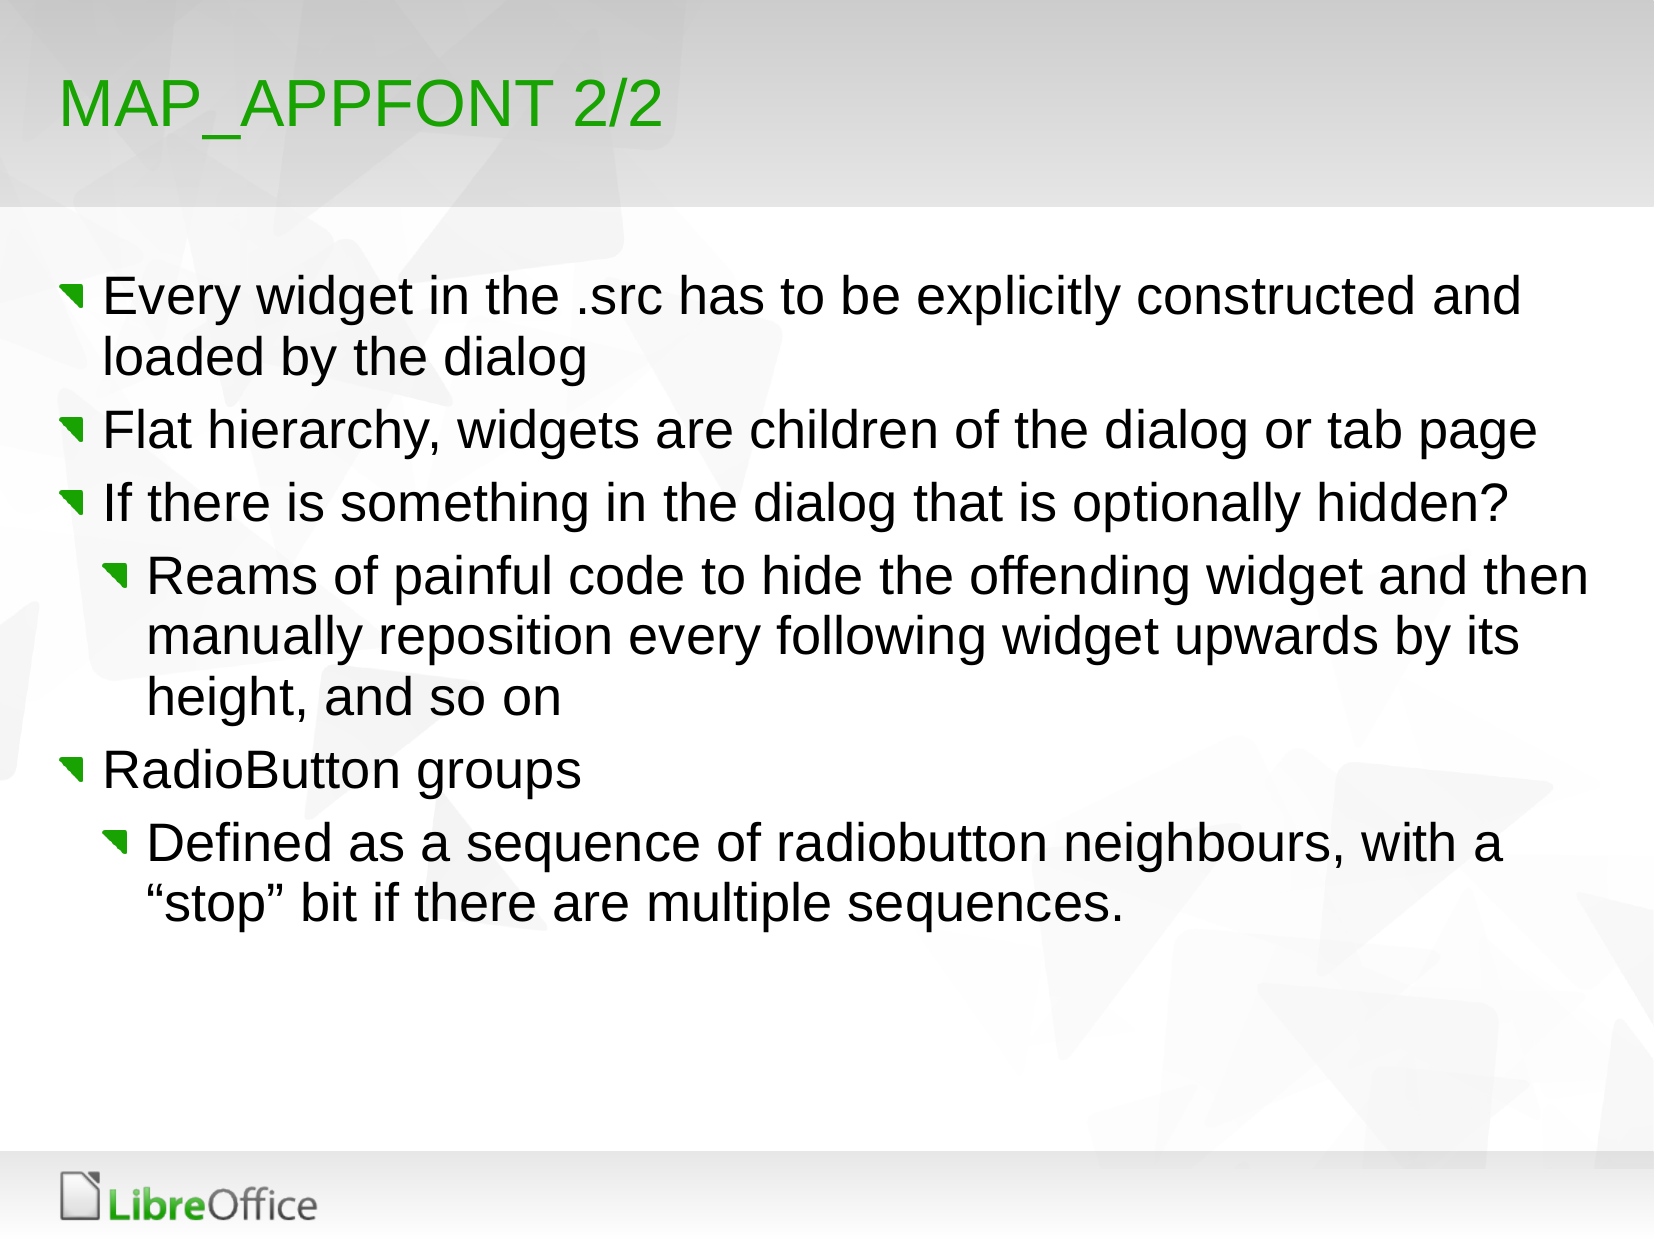

# MAP_APPFONT 2/2
Every widget in the .src has to be explicitly constructed and loaded by the dialog
Flat hierarchy, widgets are children of the dialog or tab page
If there is something in the dialog that is optionally hidden?
Reams of painful code to hide the offending widget and then manually reposition every following widget upwards by its height, and so on
RadioButton groups
Defined as a sequence of radiobutton neighbours, with a “stop” bit if there are multiple sequences.